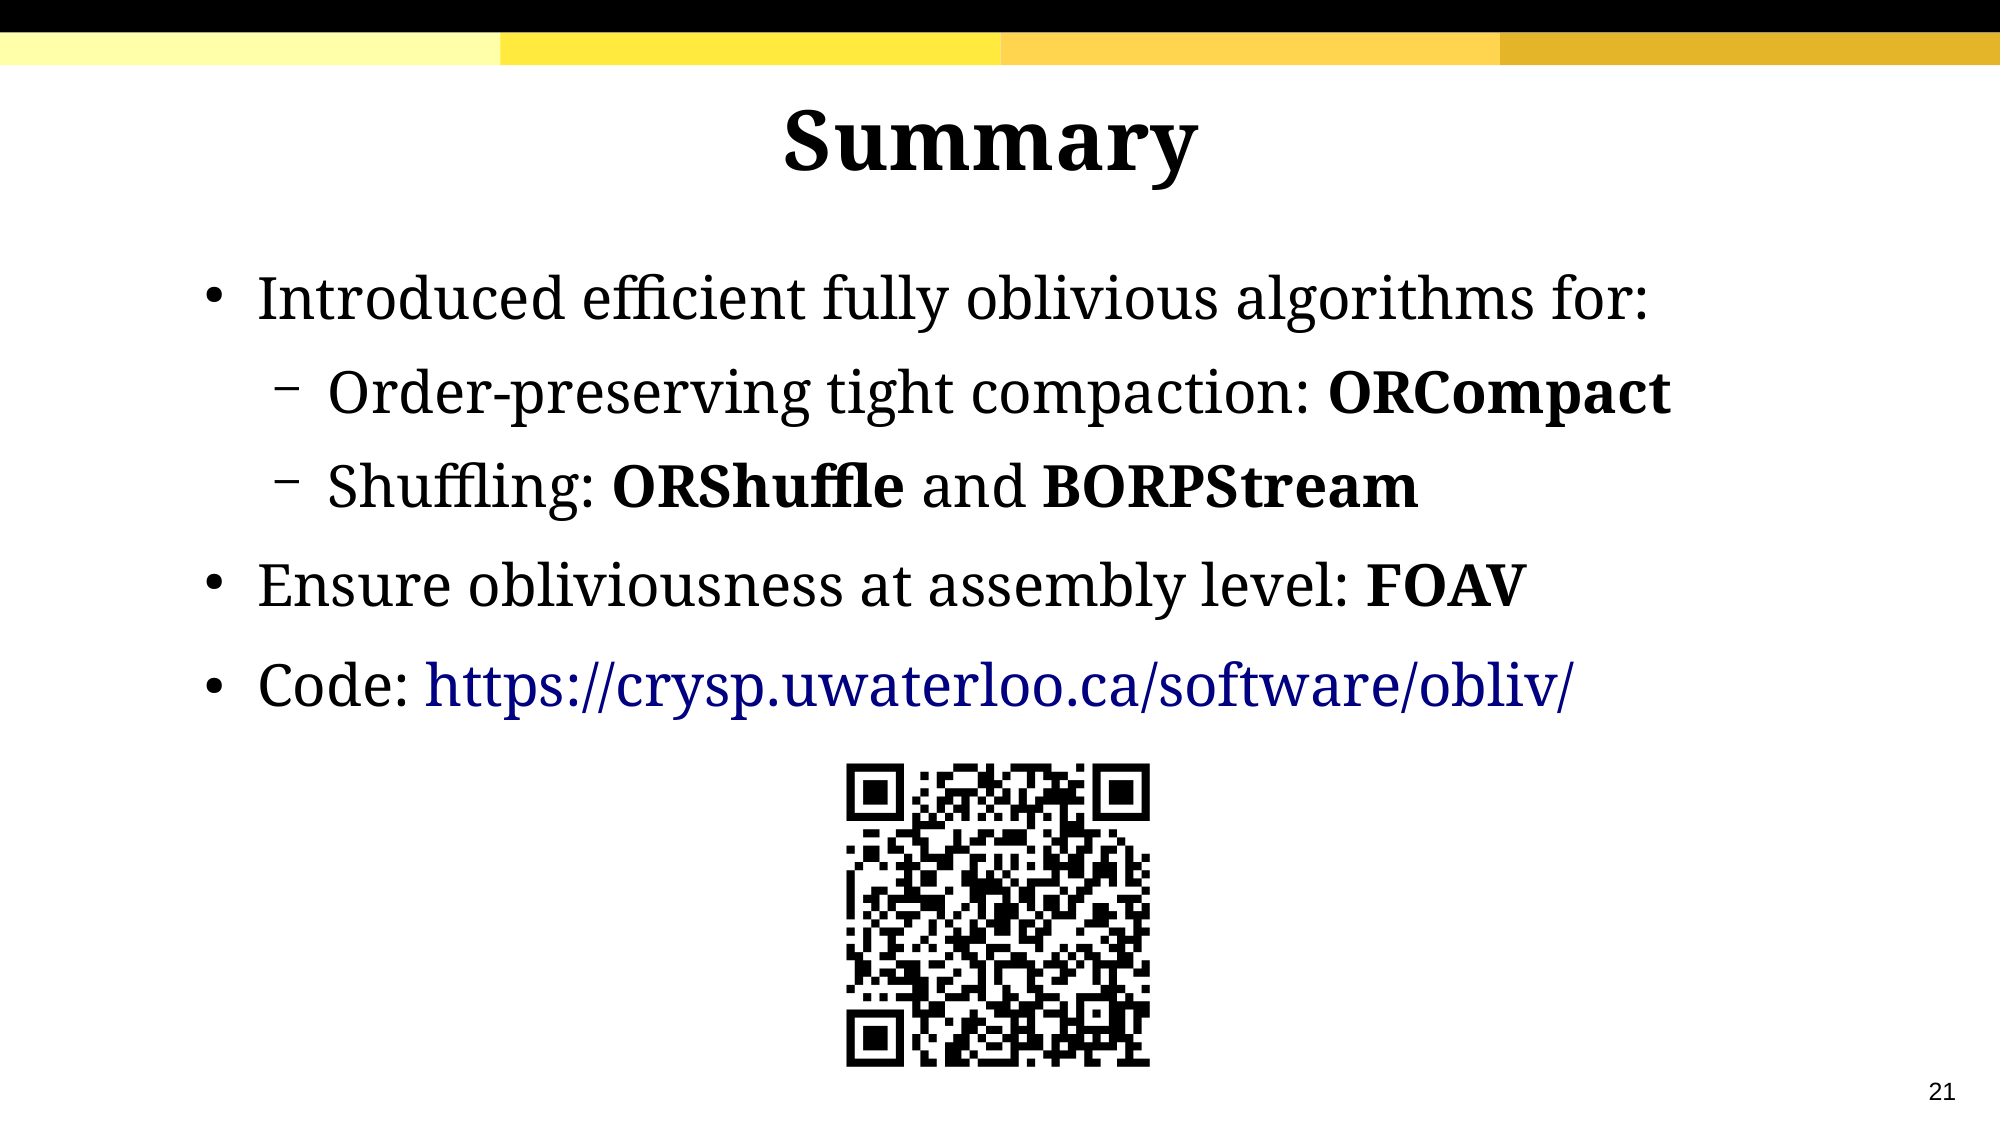

# Summary
Introduced efficient fully oblivious algorithms for:
Order-preserving tight compaction: ORCompact
Shuffling: ORShuffle and BORPStream
Ensure obliviousness at assembly level: FOAV
Code: https://crysp.uwaterloo.ca/software/obliv/
21